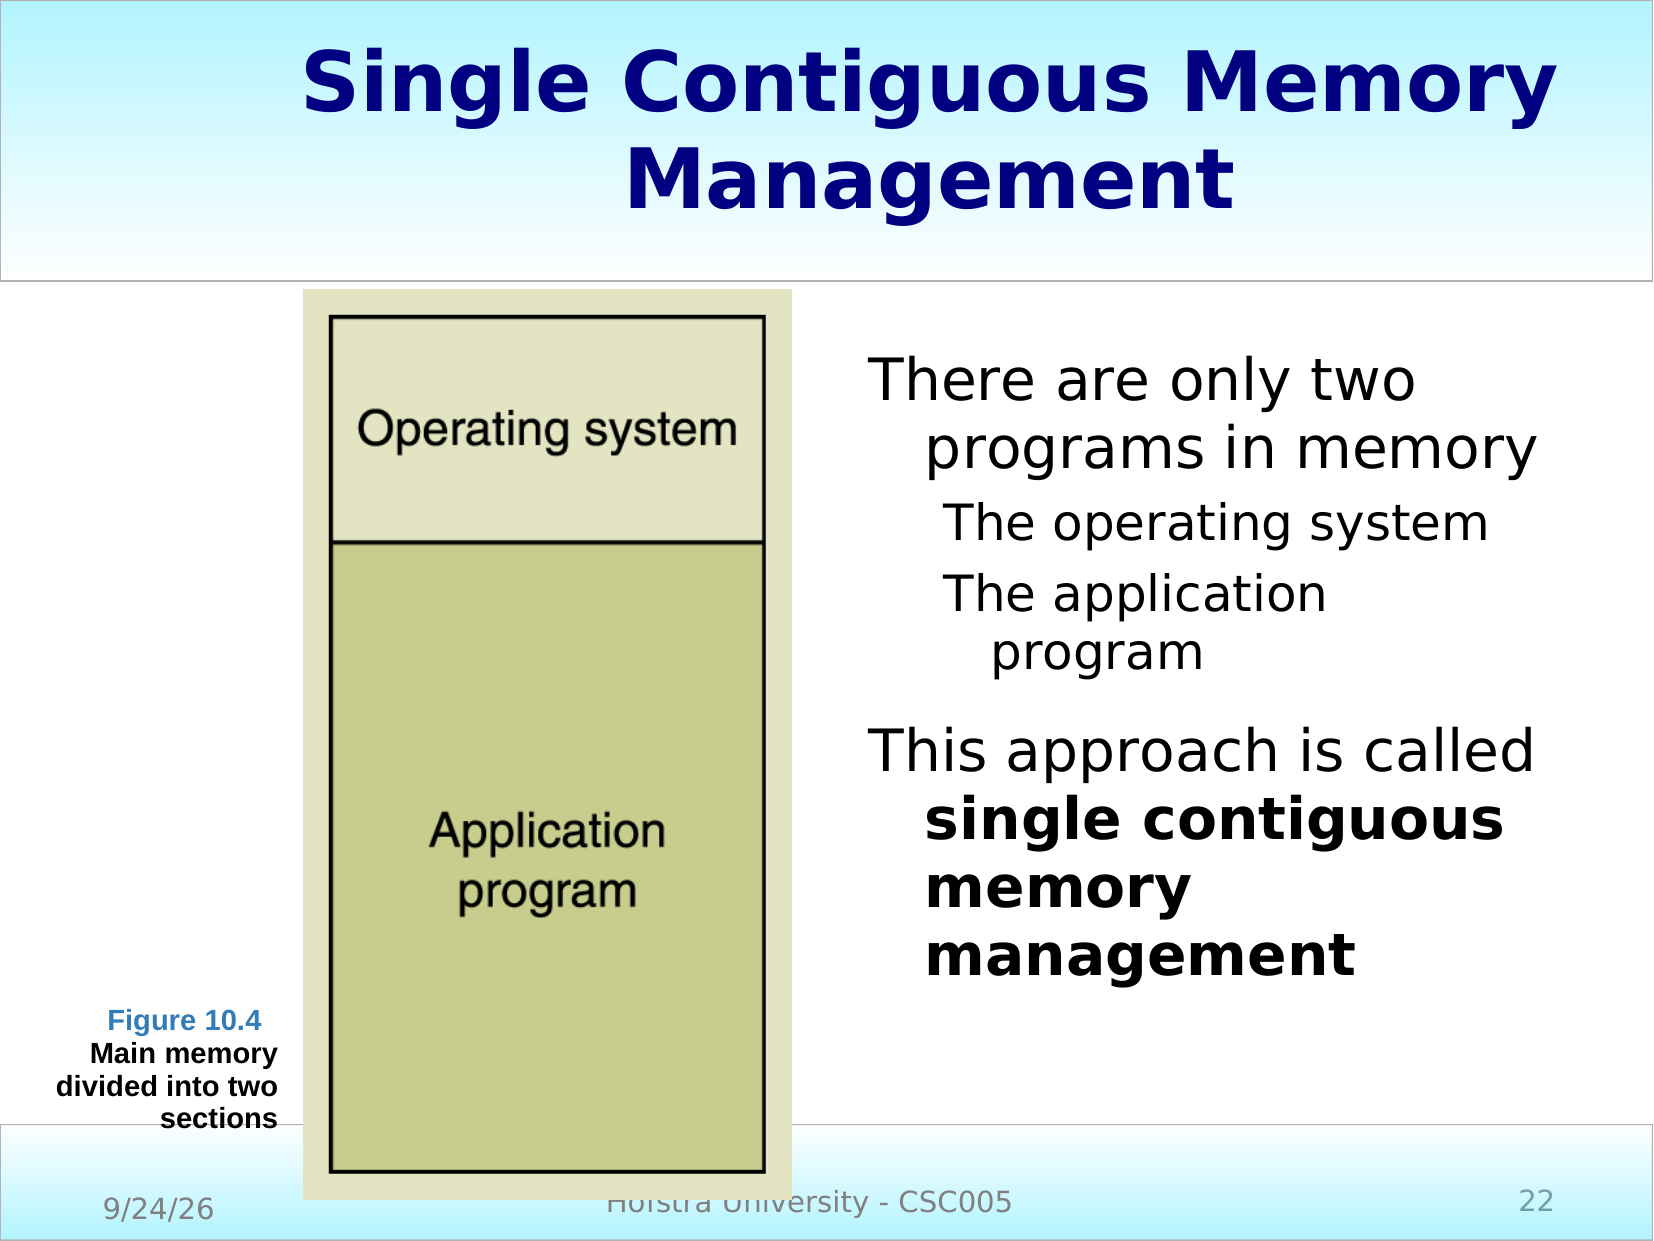

# Single Contiguous Memory Management
There are only two programs in memory
The operating system
The application program
This approach is called single contiguous memory management
Figure 10.4
Main memory divided into two sections
22
Hofstra University - CSC005